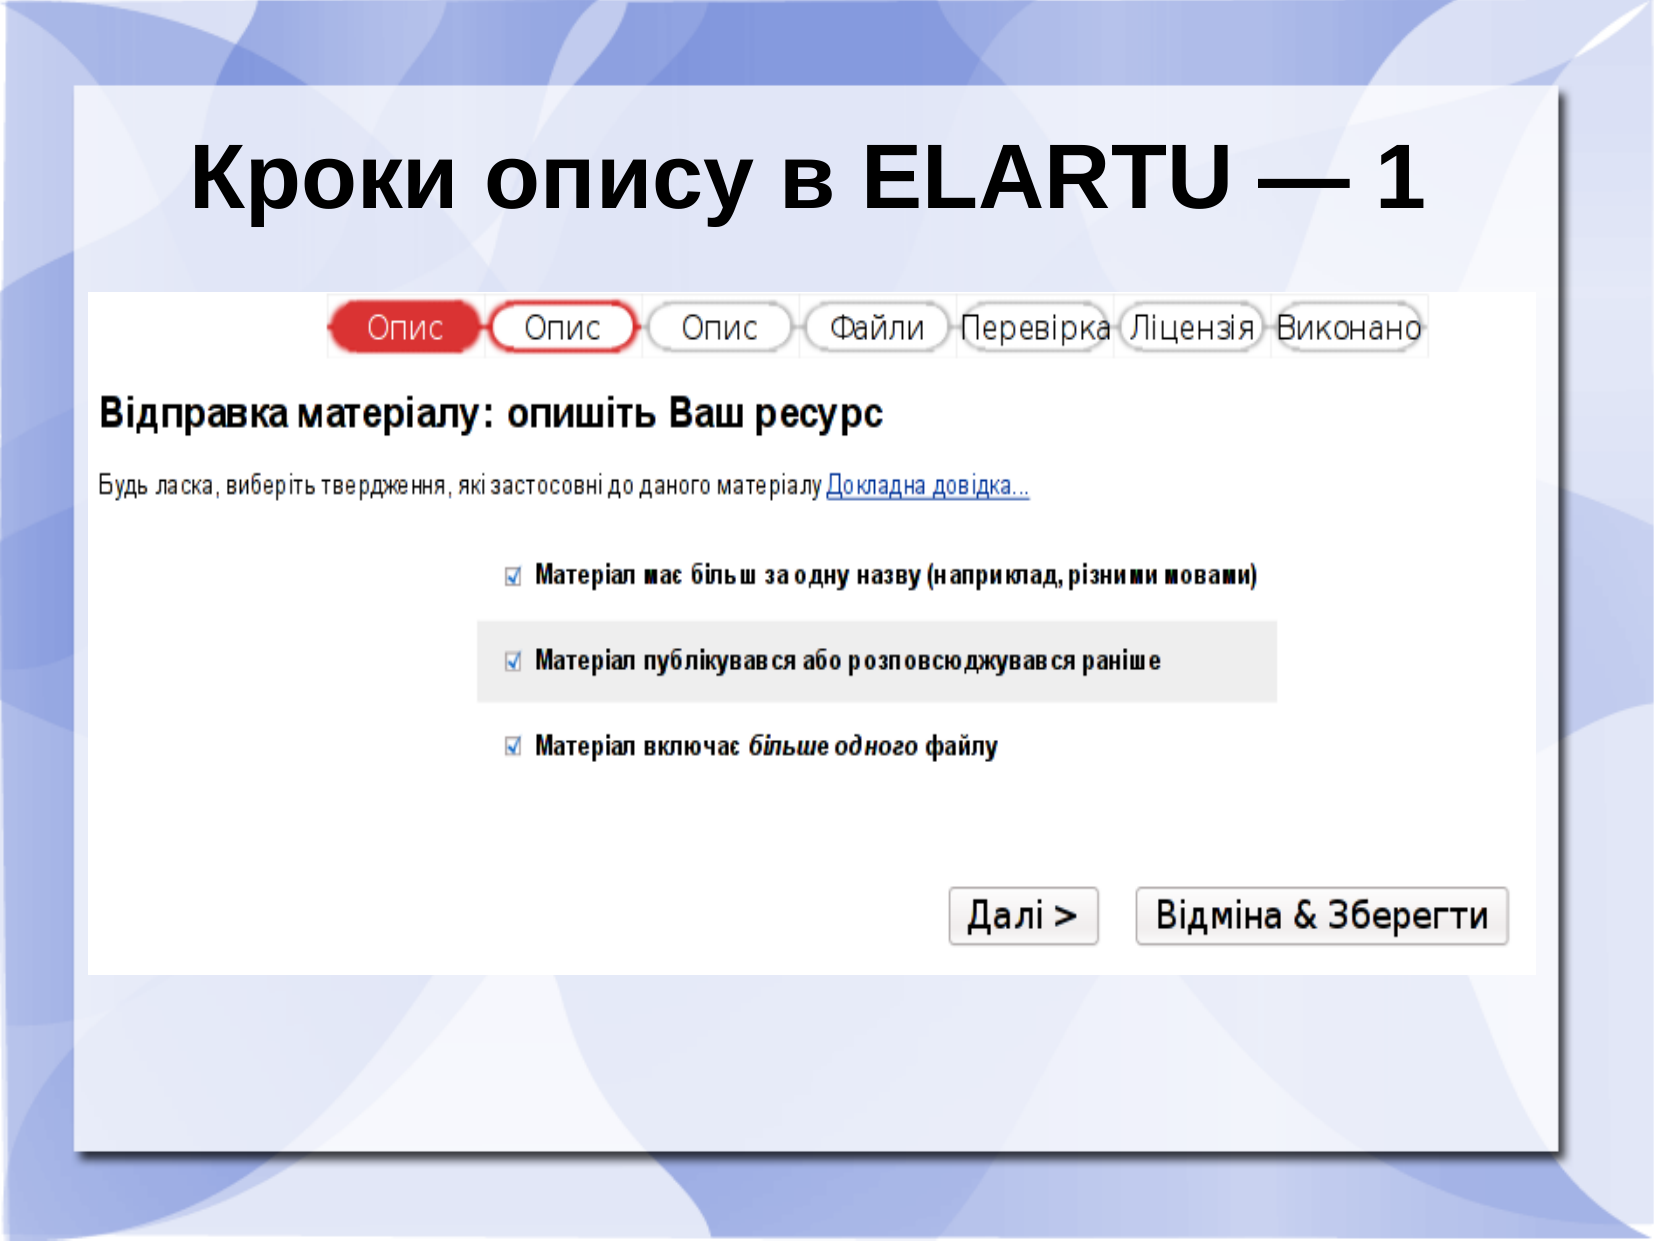

# Кроки опису в ELARTU — 1